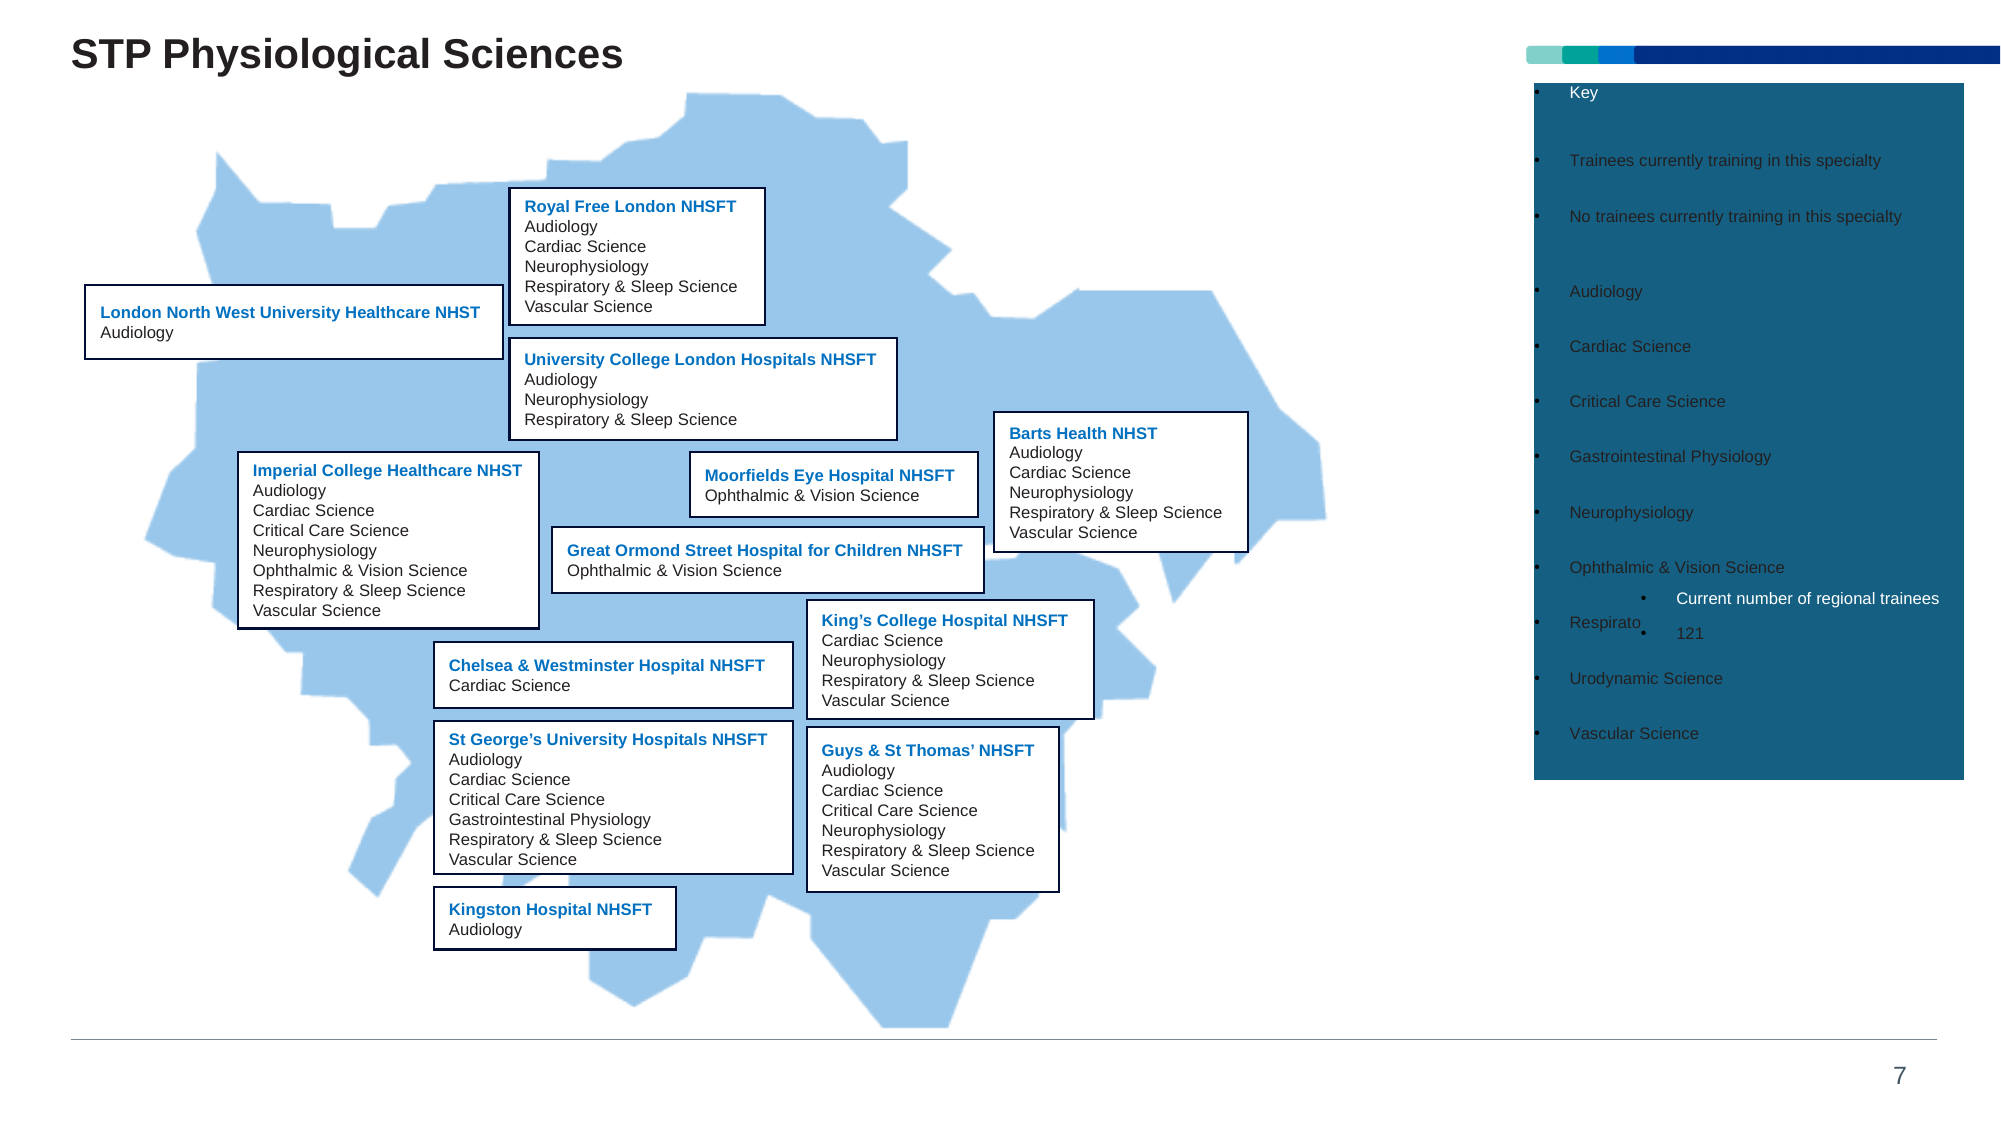

# STP Physiological Sciences
| Key | |
| --- | --- |
| Trainees currently training in this specialty | |
| No trainees currently training in this specialty | |
Royal Free London NHSFT
Audiology
Cardiac Science
Neurophysiology
Respiratory & Sleep Science
Vascular Science
| Specialty | |
| --- | --- |
| Audiology | |
| Cardiac Science | |
| Critical Care Science | |
| Gastrointestinal Physiology | |
| Neurophysiology | |
| Ophthalmic & Vision Science | |
| Respiratory & Sleep Science | |
| Urodynamic Science | |
| Vascular Science | |
London North West University Healthcare NHST
Audiology
University College London Hospitals NHSFT
Audiology
Neurophysiology
Respiratory & Sleep Science
Barts Health NHST
Audiology
Cardiac Science
Neurophysiology
Respiratory & Sleep Science
Vascular Science
Imperial College Healthcare NHST
Audiology
Cardiac Science
Critical Care Science
Neurophysiology
Ophthalmic & Vision Science
Respiratory & Sleep Science
Vascular Science
Moorfields Eye Hospital NHSFT
Ophthalmic & Vision Science
Great Ormond Street Hospital for Children NHSFT
Ophthalmic & Vision Science
| Current number of regional trainees |
| --- |
| 121 |
King’s College Hospital NHSFT
Cardiac Science
Neurophysiology
Respiratory & Sleep Science
Vascular Science
Chelsea & Westminster Hospital NHSFT
Cardiac Science
St George’s University Hospitals NHSFT
Audiology
Cardiac Science
Critical Care Science
Gastrointestinal Physiology
Respiratory & Sleep Science
Vascular Science
Guys & St Thomas’ NHSFT
Audiology
Cardiac Science
Critical Care Science
Neurophysiology
Respiratory & Sleep Science
Vascular Science
Kingston Hospital NHSFT
Audiology